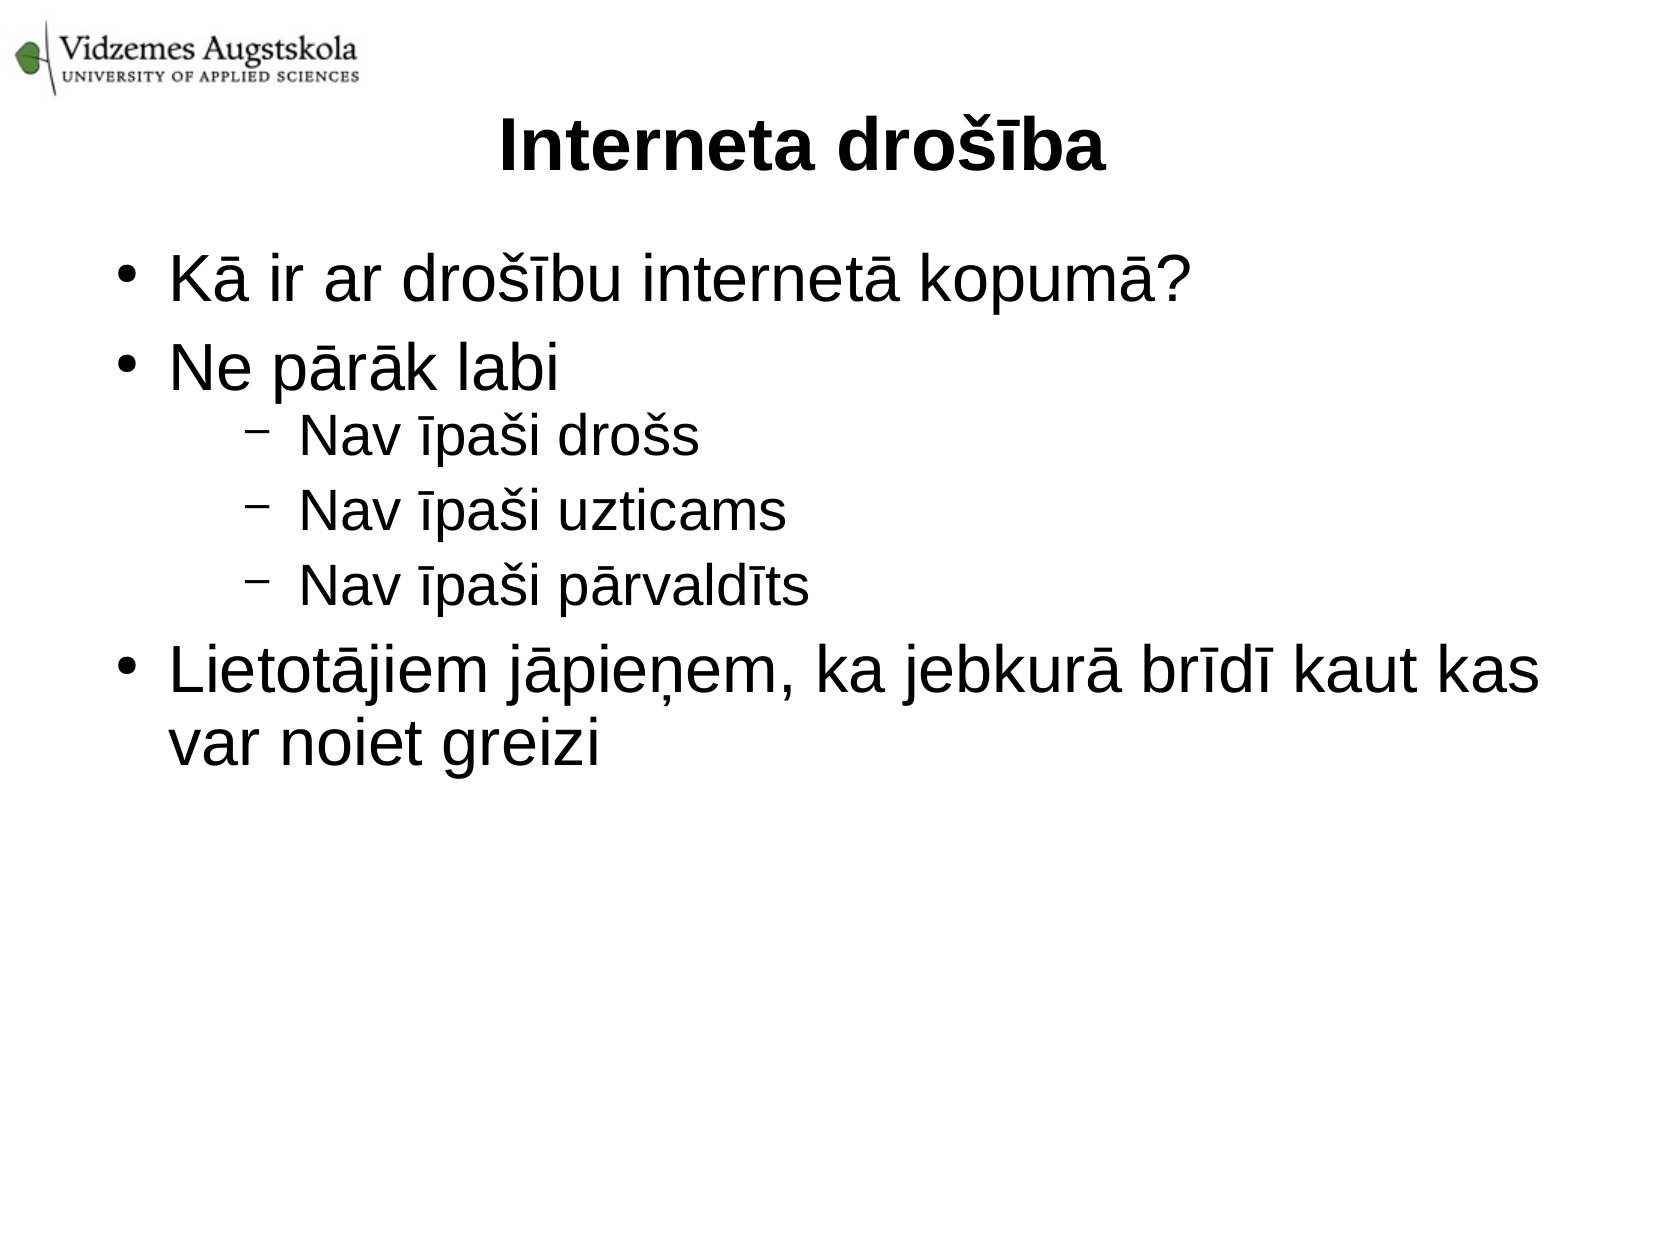

# Interneta drošība
Kā ir ar drošību internetā kopumā?
Ne pārāk labi
Nav īpaši drošs
Nav īpaši uzticams
Nav īpaši pārvaldīts
Lietotājiem jāpieņem, ka jebkurā brīdī kaut kas var noiet greizi